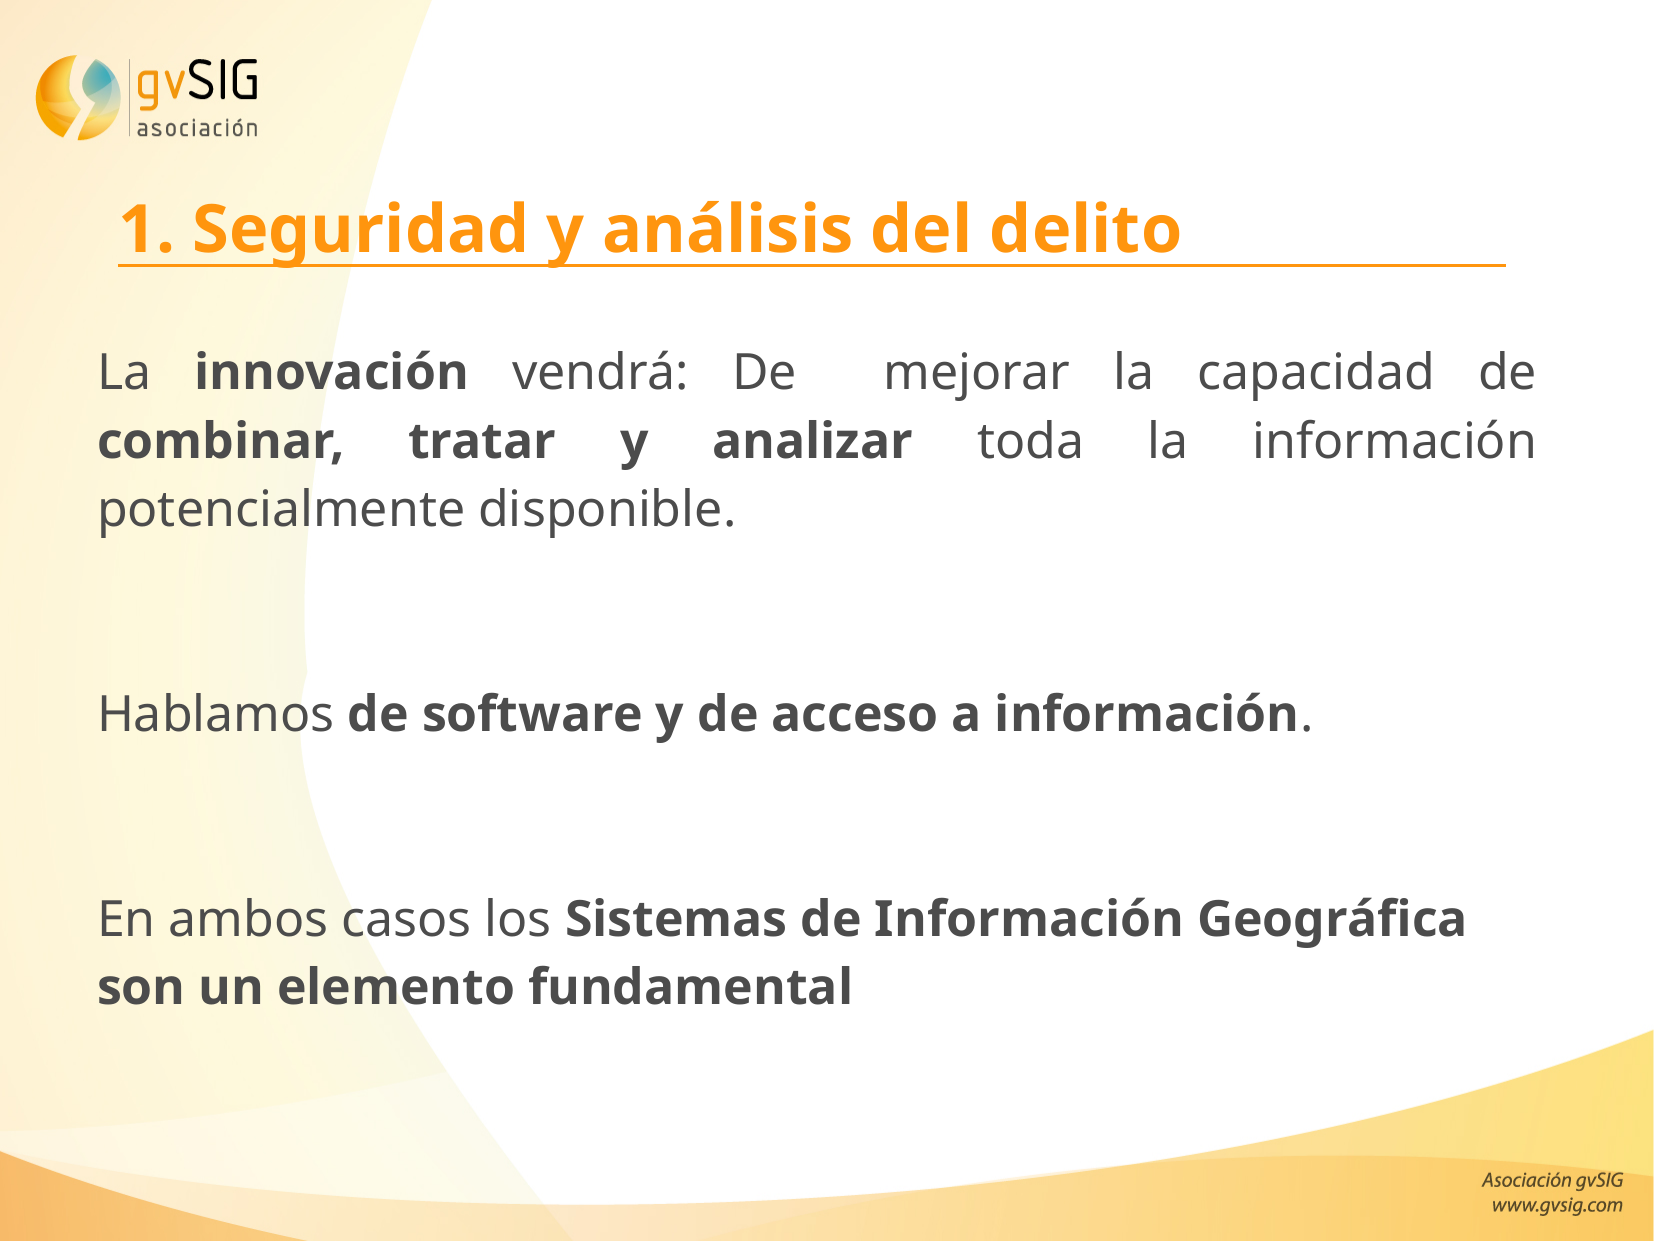

# 1. Seguridad y análisis del delito
La innovación vendrá: De mejorar la capacidad de combinar, tratar y analizar toda la información potencialmente disponible.
Hablamos de software y de acceso a información.
En ambos casos los Sistemas de Información Geográfica son un elemento fundamental